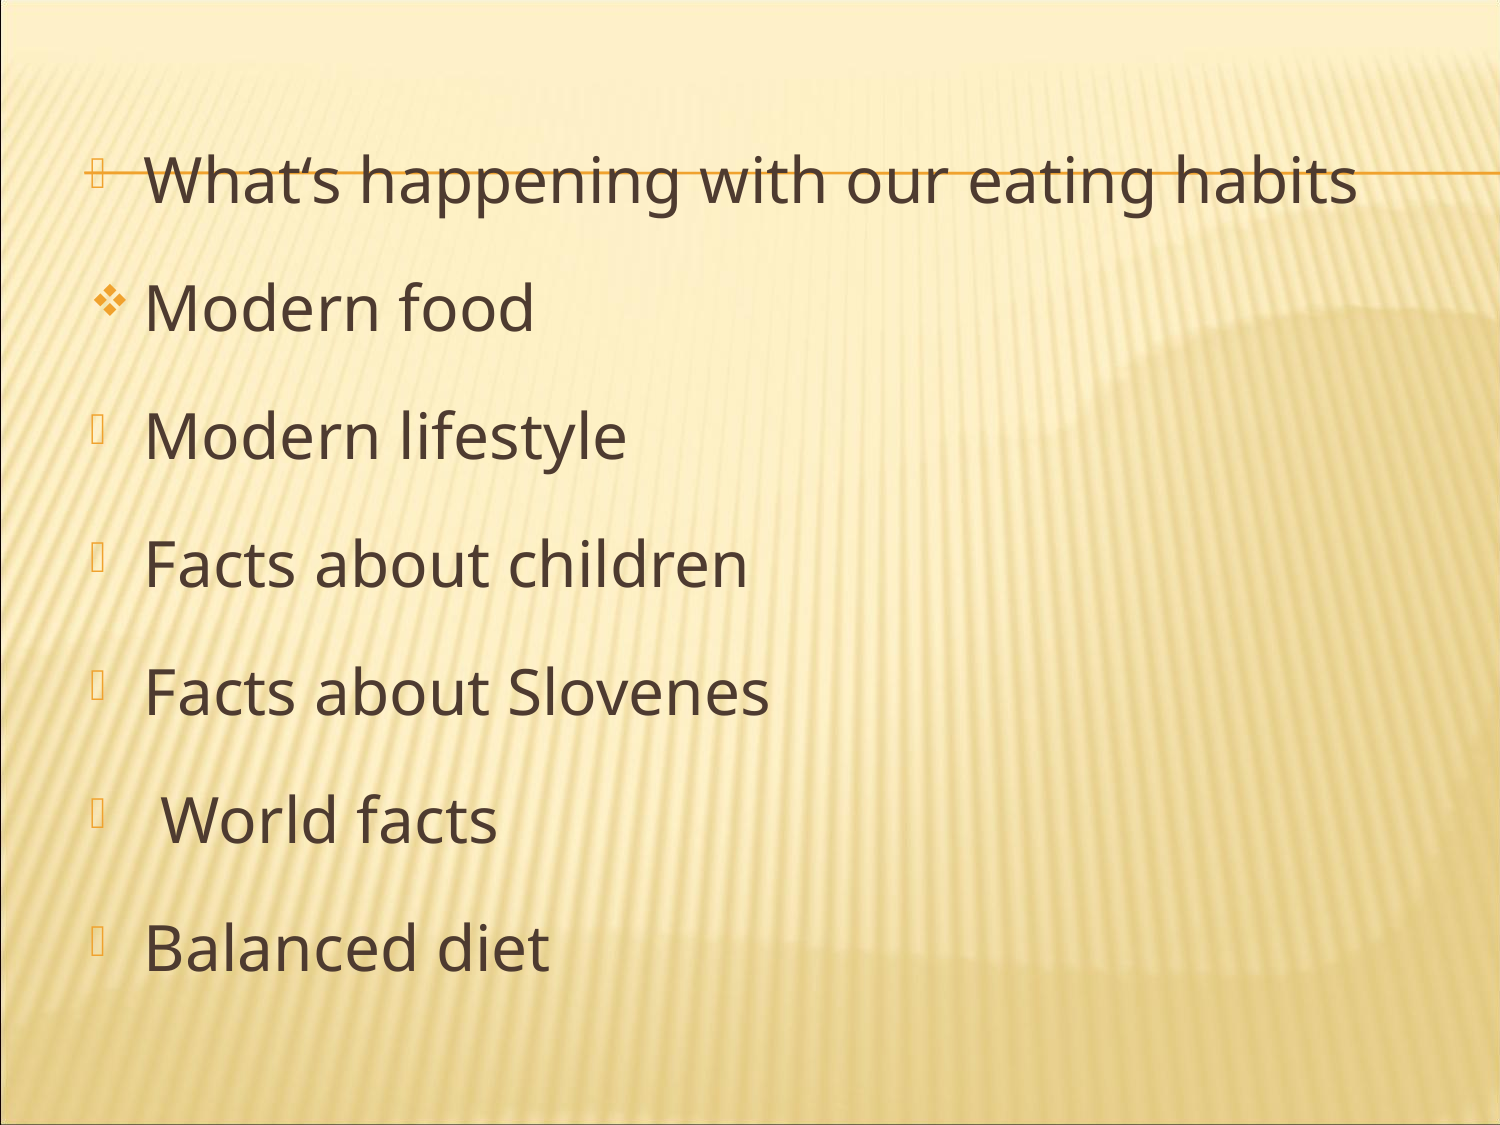

# What‘s happening with our eating habits
Modern food
Modern lifestyle
Facts about children
Facts about Slovenes
 World facts
Balanced diet